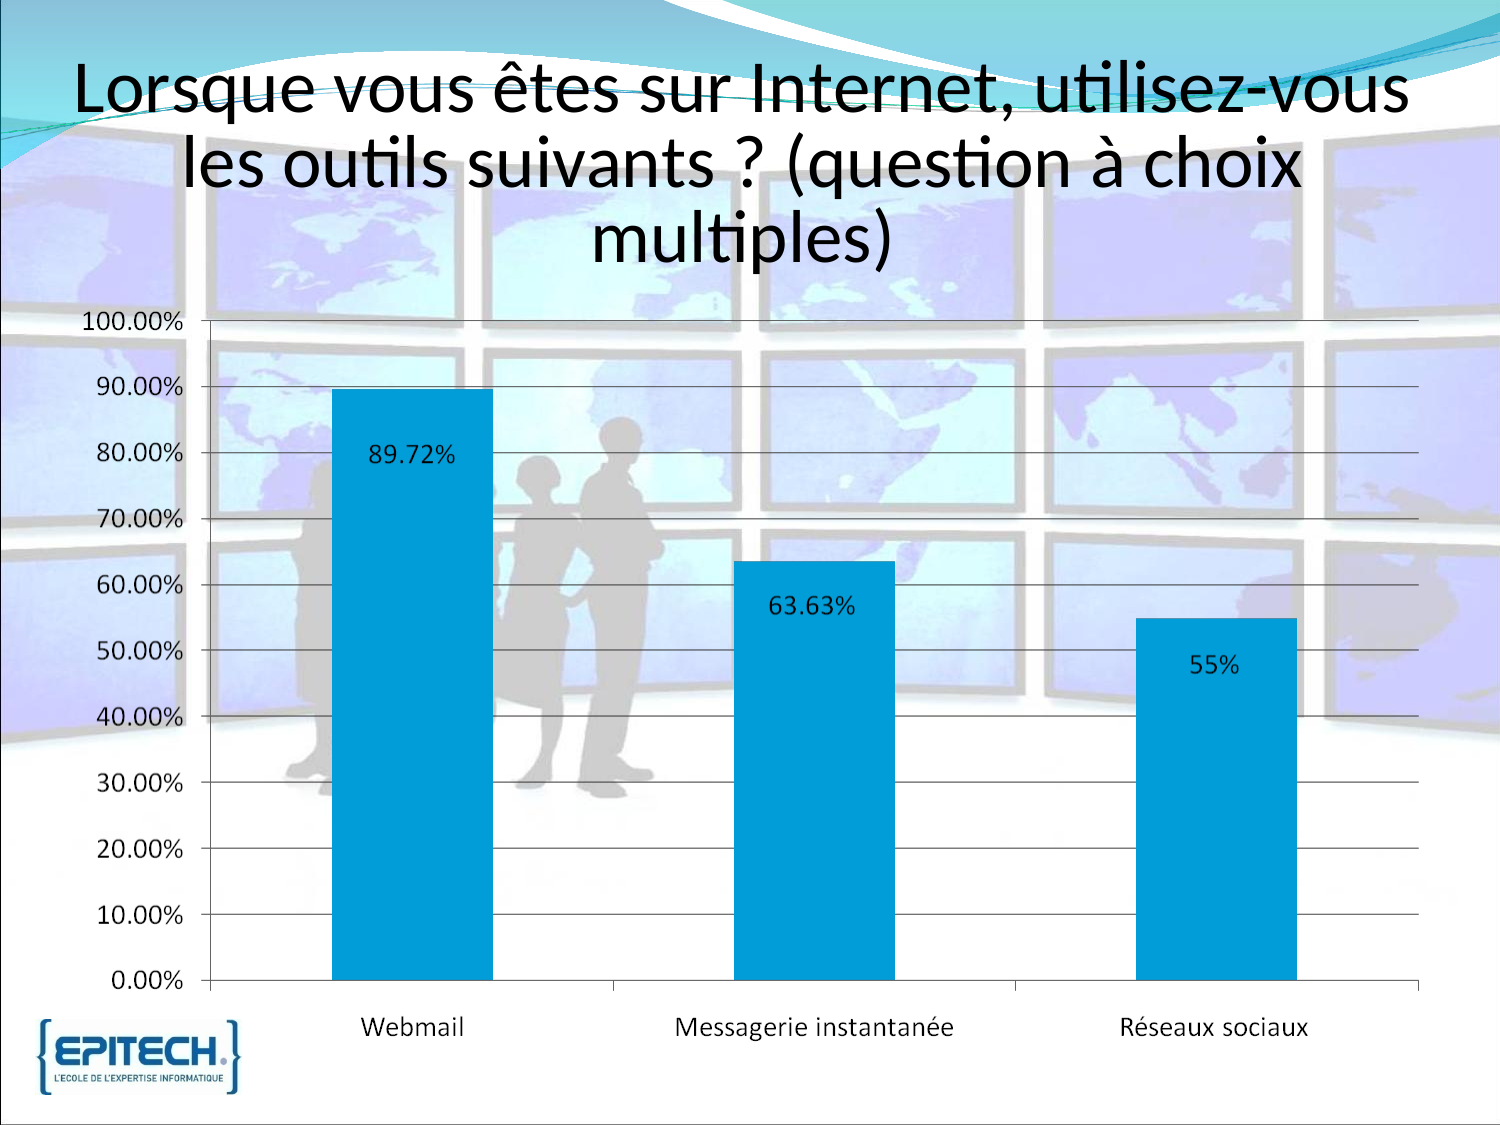

# Lorsque vous êtes sur Internet, utilisez-vous les outils suivants ? (question à choix multiples)